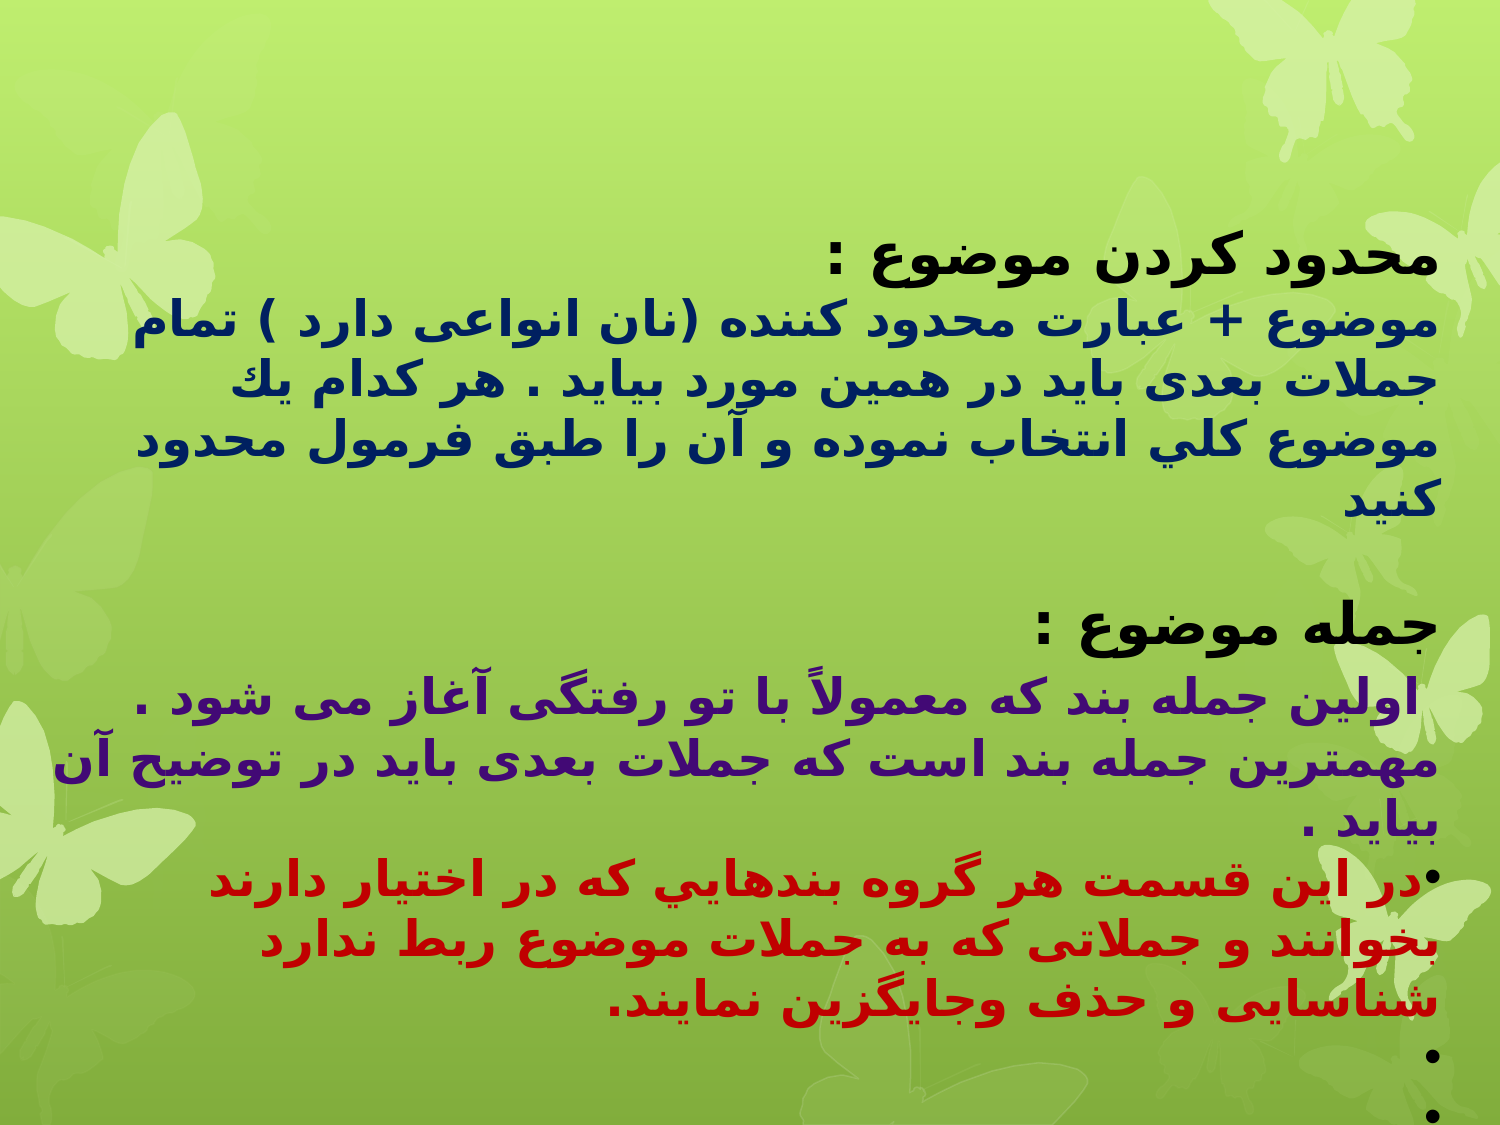

محدود کردن موضوع :
موضوع + عبارت محدود کننده (نان انواعی دارد ) تمام جملات بعدی باید در همین مورد بیاید . هر كدام يك موضوع كلي انتخاب نموده و آن را طبق فرمول محدود كنيد
جمله موضوع :
 اولین جمله بند که معمولاً با تو رفتگی آغاز می شود . مهمترین جمله بند است که جملات بعدی باید در توضیح آن بیاید .
در این قسمت هر گروه بندهايي كه در اختيار دارند بخوانند و جملاتی که به جملات موضوع ربط ندارد شناسایی و حذف وجایگزین نمايند.